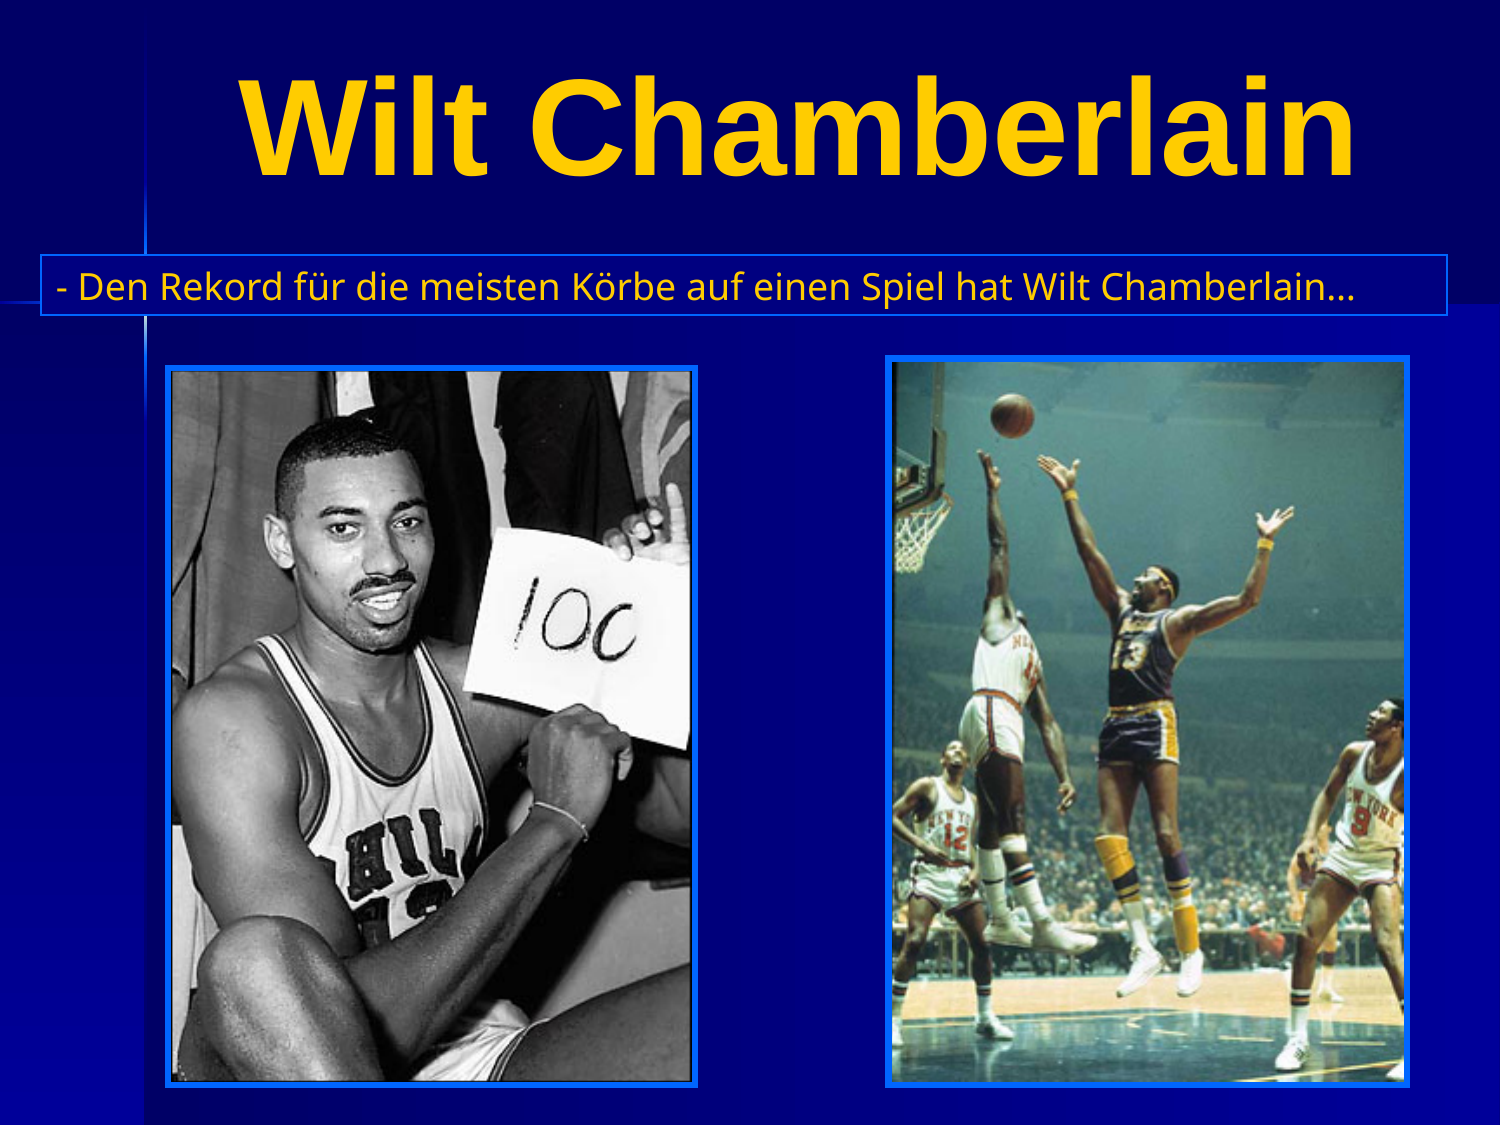

Wilt Chamberlain
- Den Rekord für die meisten Körbe auf einen Spiel hat Wilt Chamberlain…